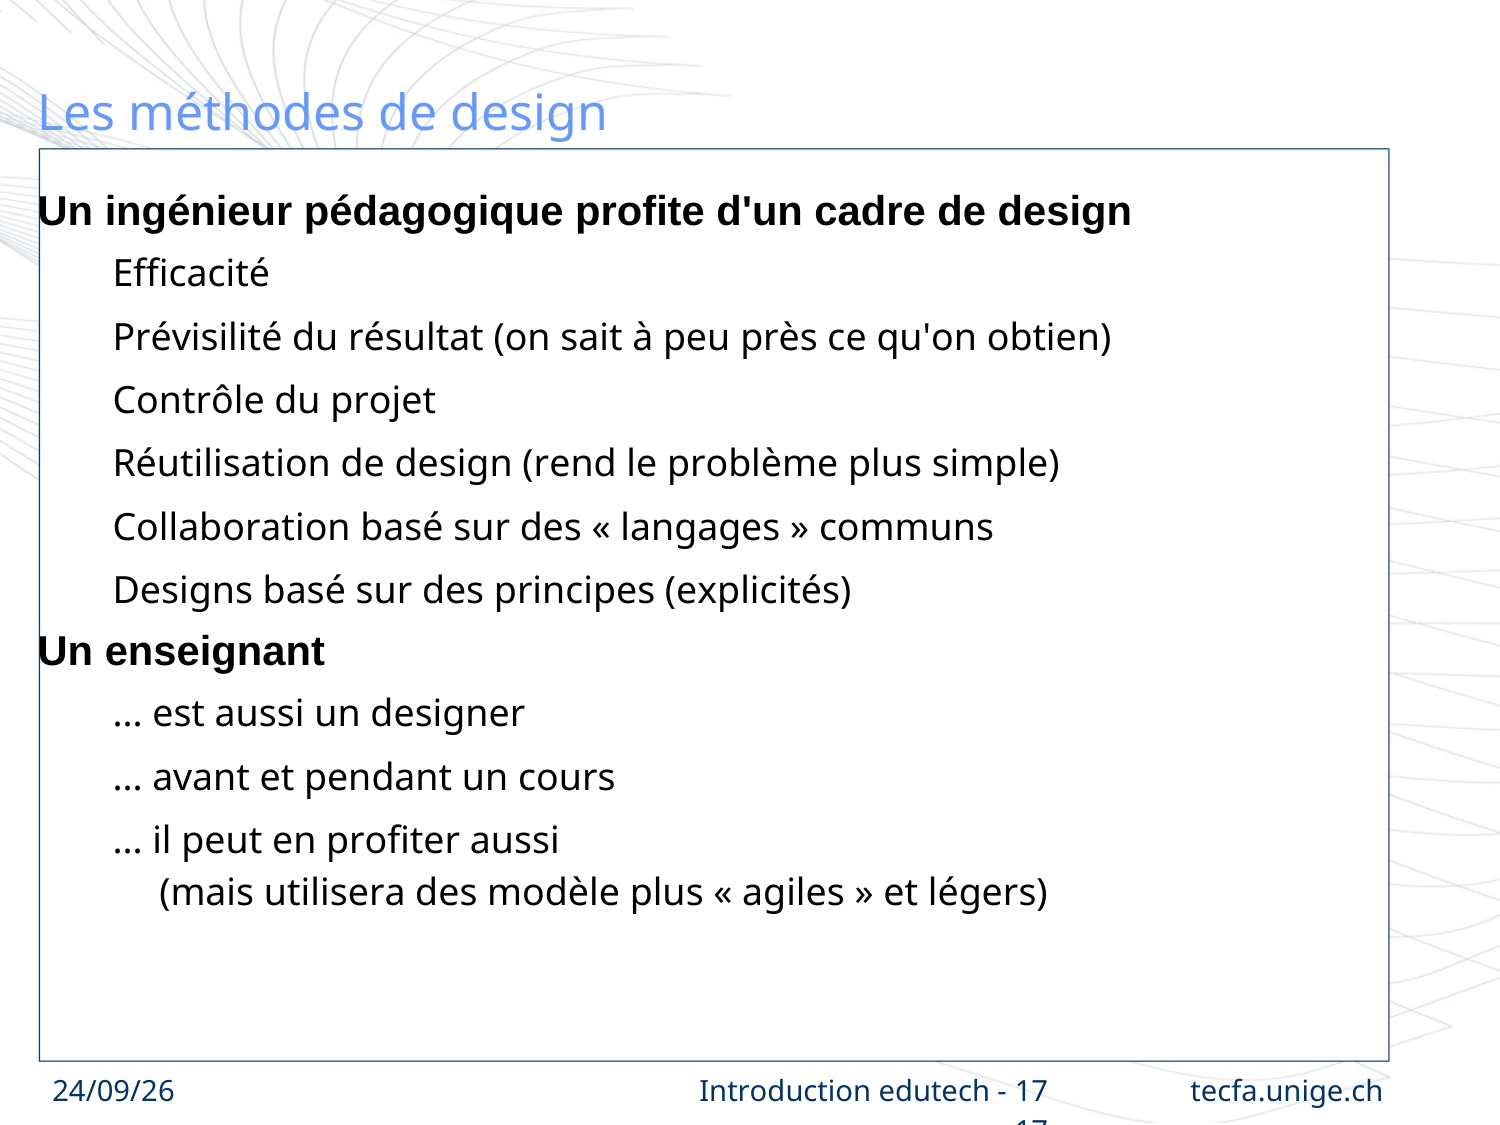

# Les méthodes de design
Un ingénieur pédagogique profite d'un cadre de design
Efficacité
Prévisilité du résultat (on sait à peu près ce qu'on obtien)
Contrôle du projet
Réutilisation de design (rend le problème plus simple)
Collaboration basé sur des « langages » communs
Designs basé sur des principes (explicités)
Un enseignant
... est aussi un designer
... avant et pendant un cours
... il peut en profiter aussi
(mais utilisera des modèle plus « agiles » et légers)
17